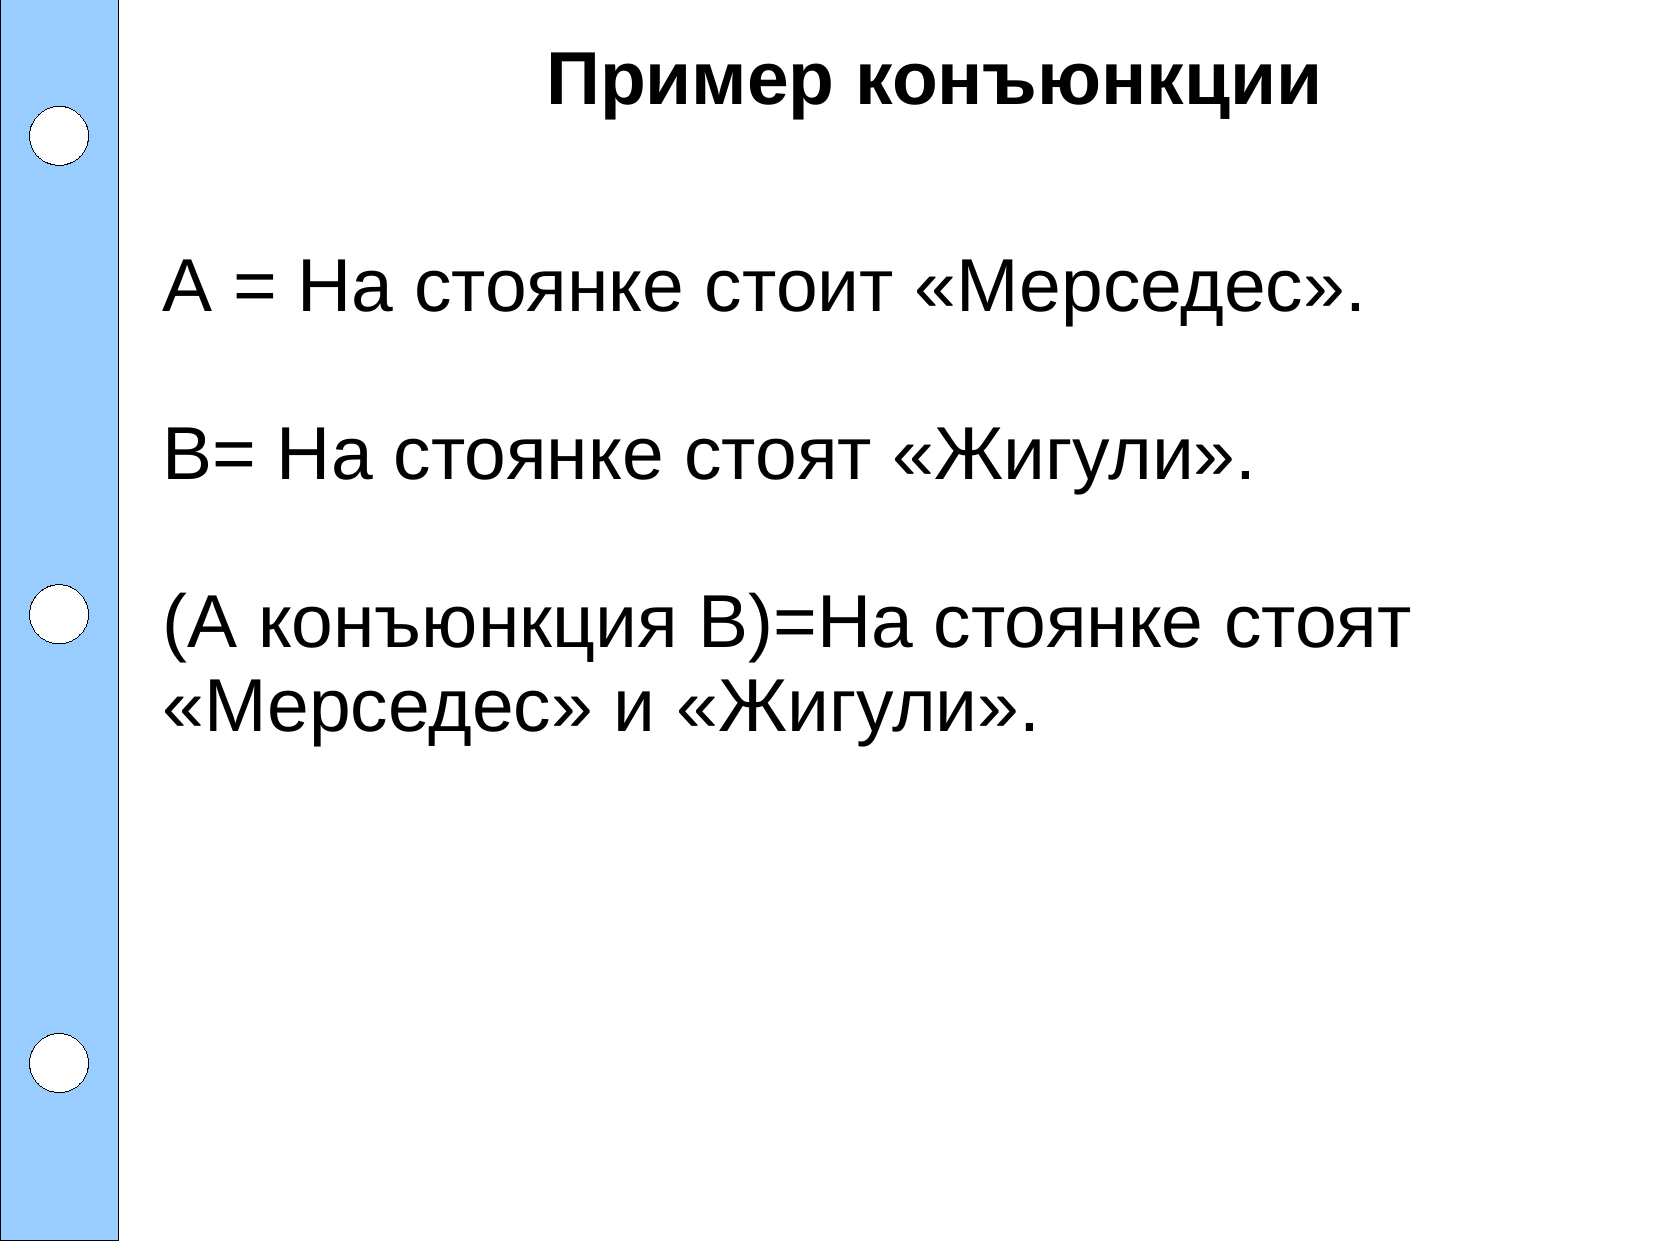

Пример конъюнкции
А = На стоянке стоит «Мерседес».
В= На стоянке стоят «Жигули».
(А конъюнкция B)=На стоянке стоят «Мерседес» и «Жигули».